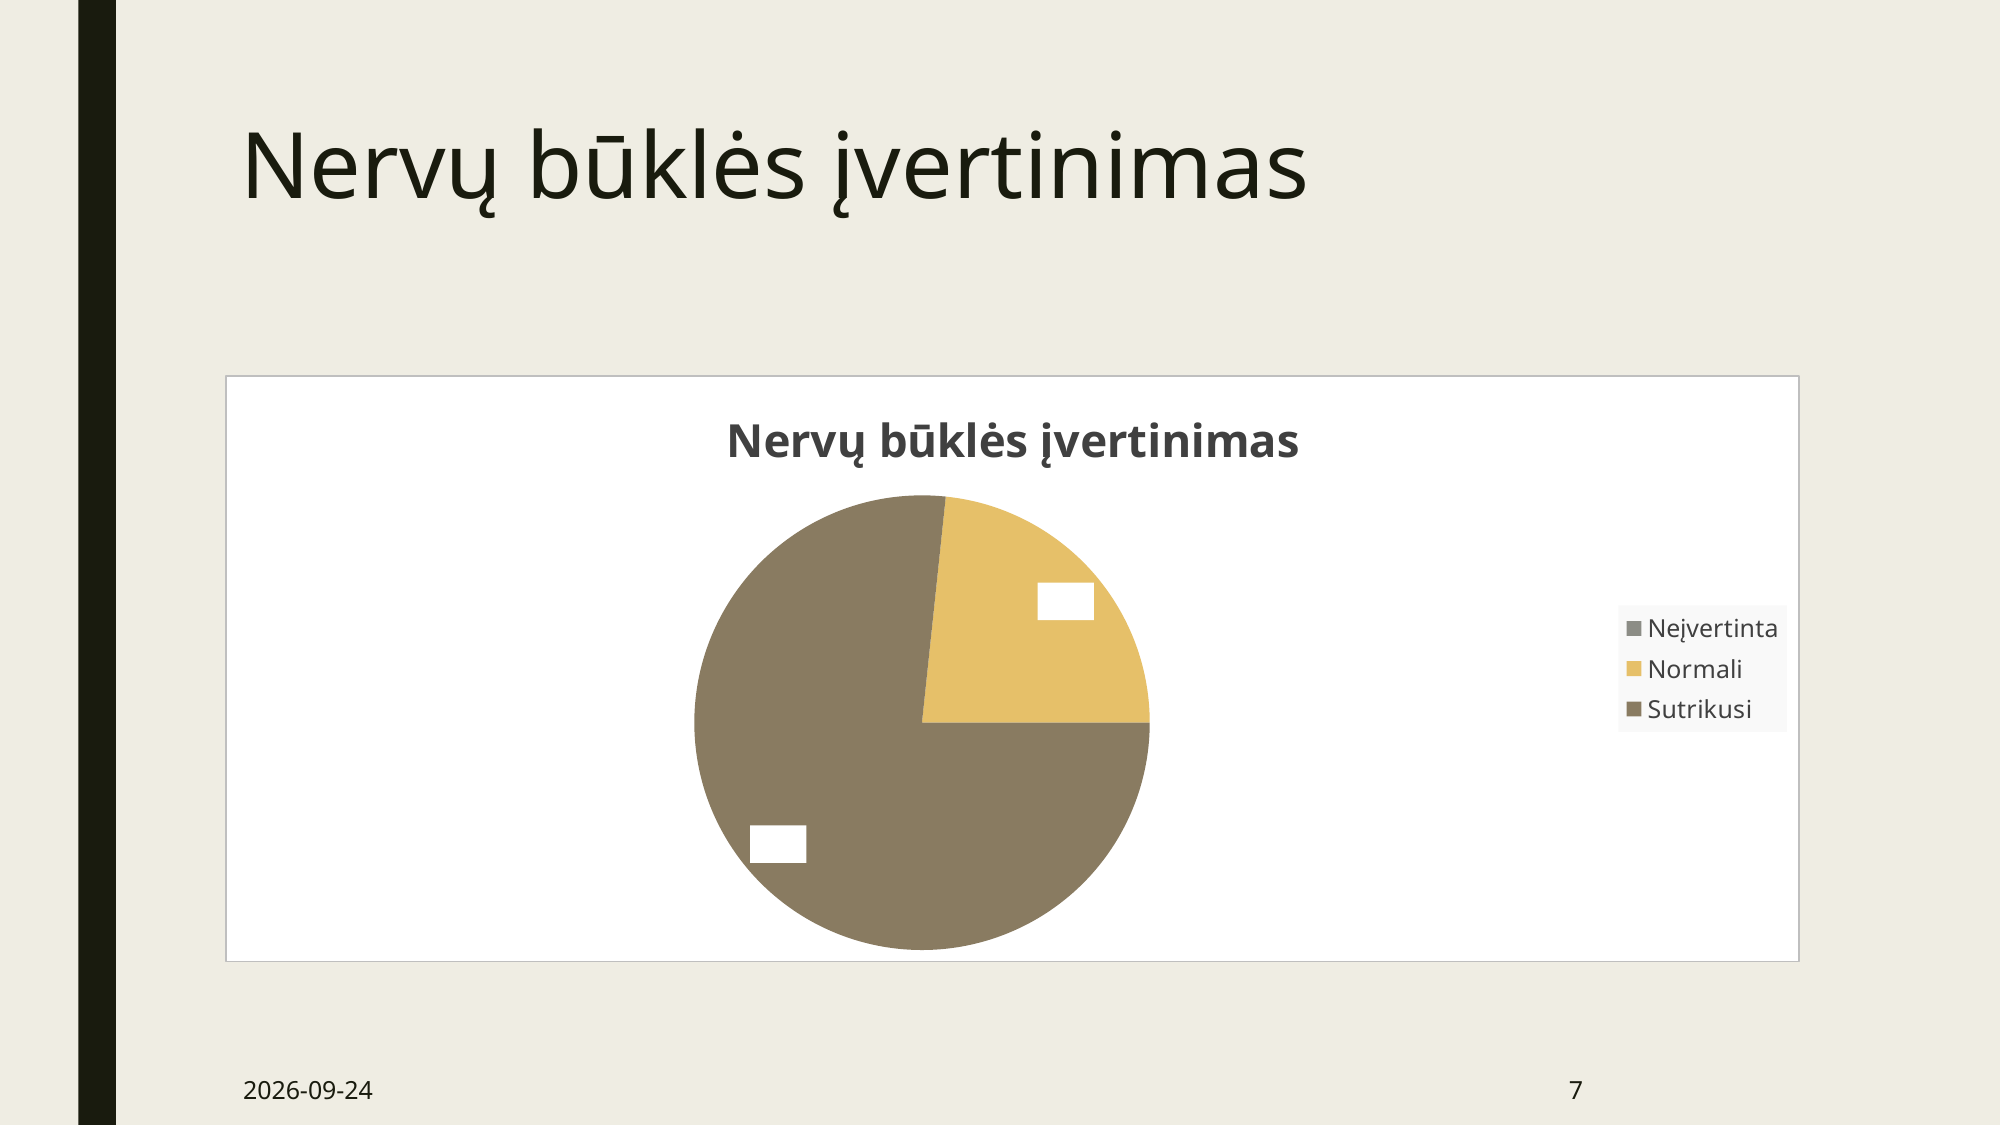

# Nervų būklės įvertinimas
### Chart: Nervų būklės įvertinimas
| Category | Nervų būklės įvertinimas |
|---|---|
| Neįvertinta | 0.0 |
| Normali | 22.4 |
| Sutrikusi | 73.6 |